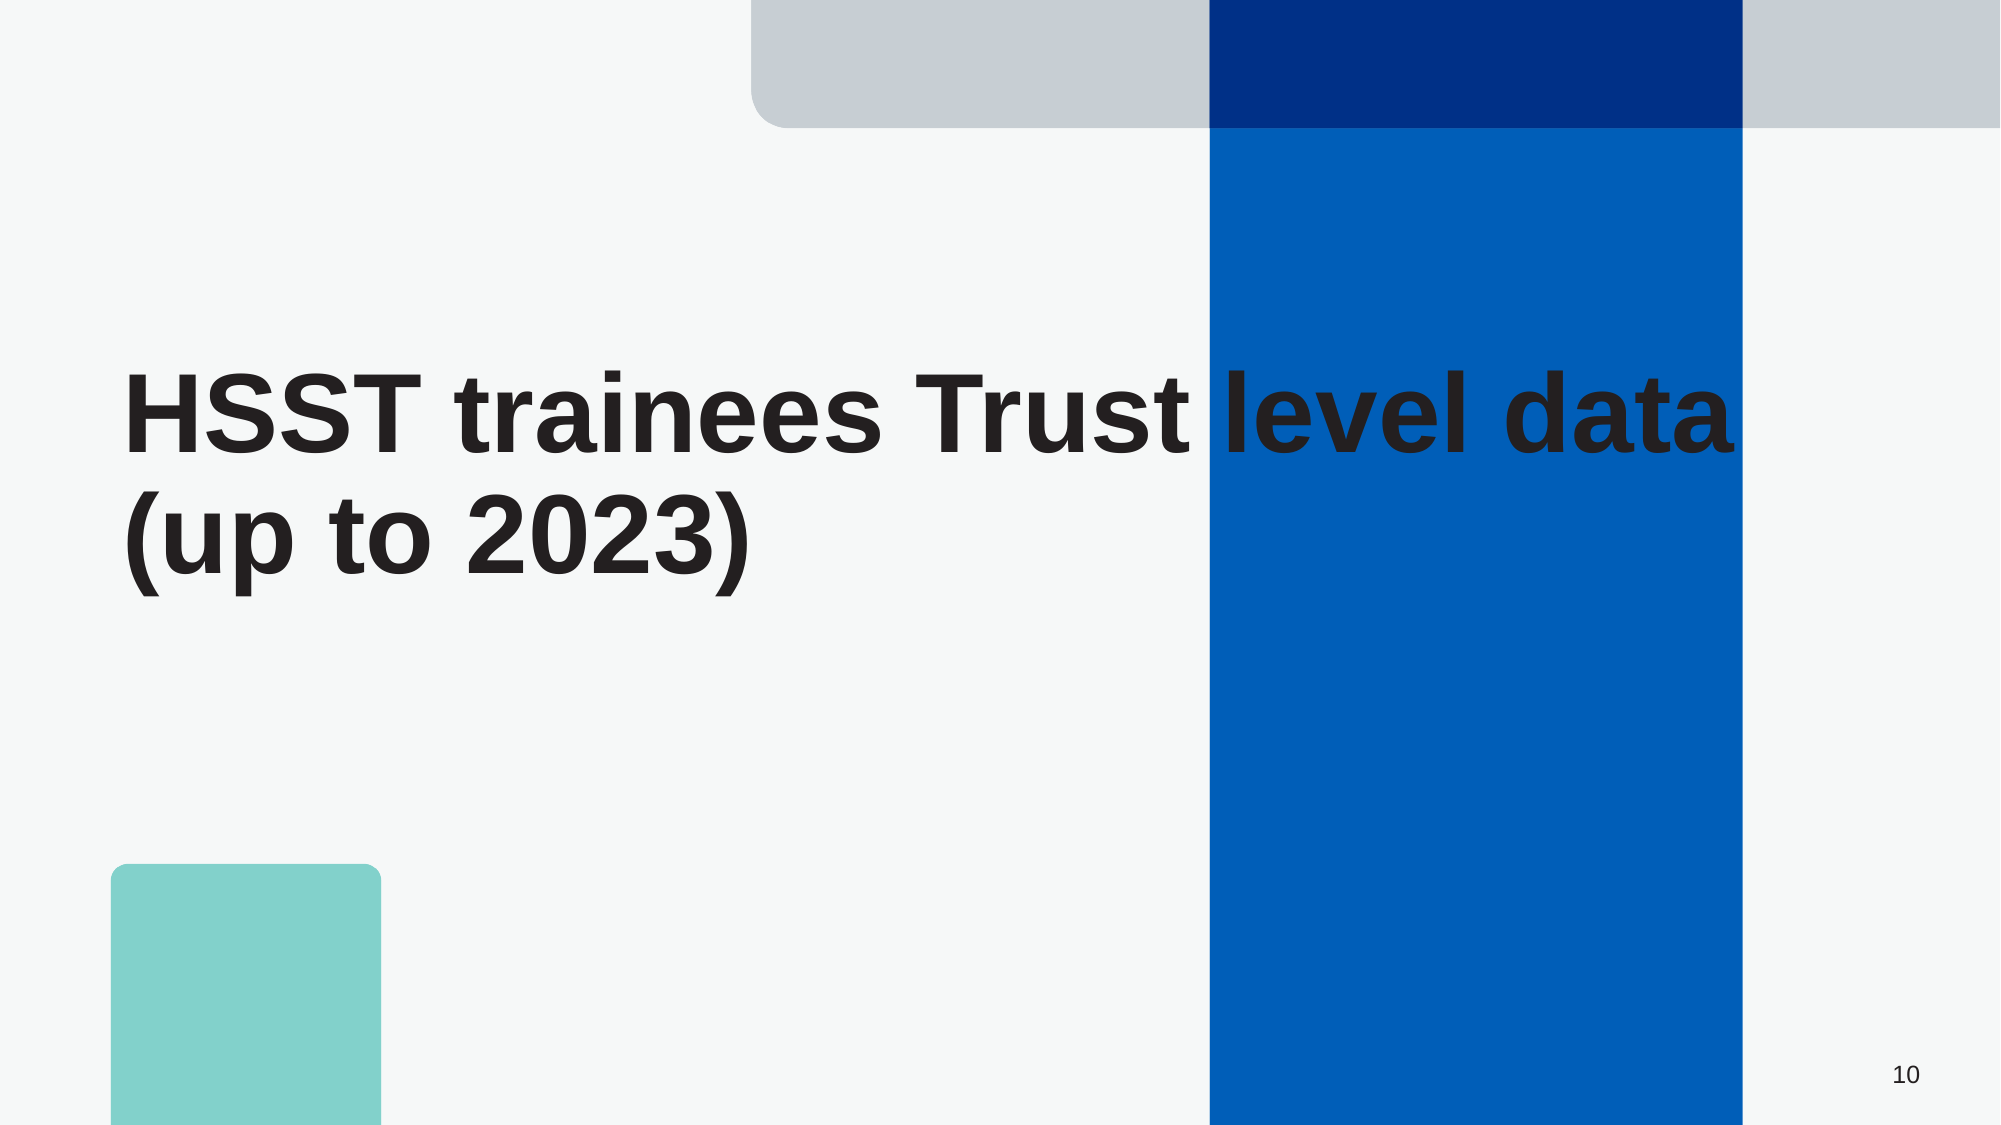

# HSST trainees Trust level data (up to 2023)